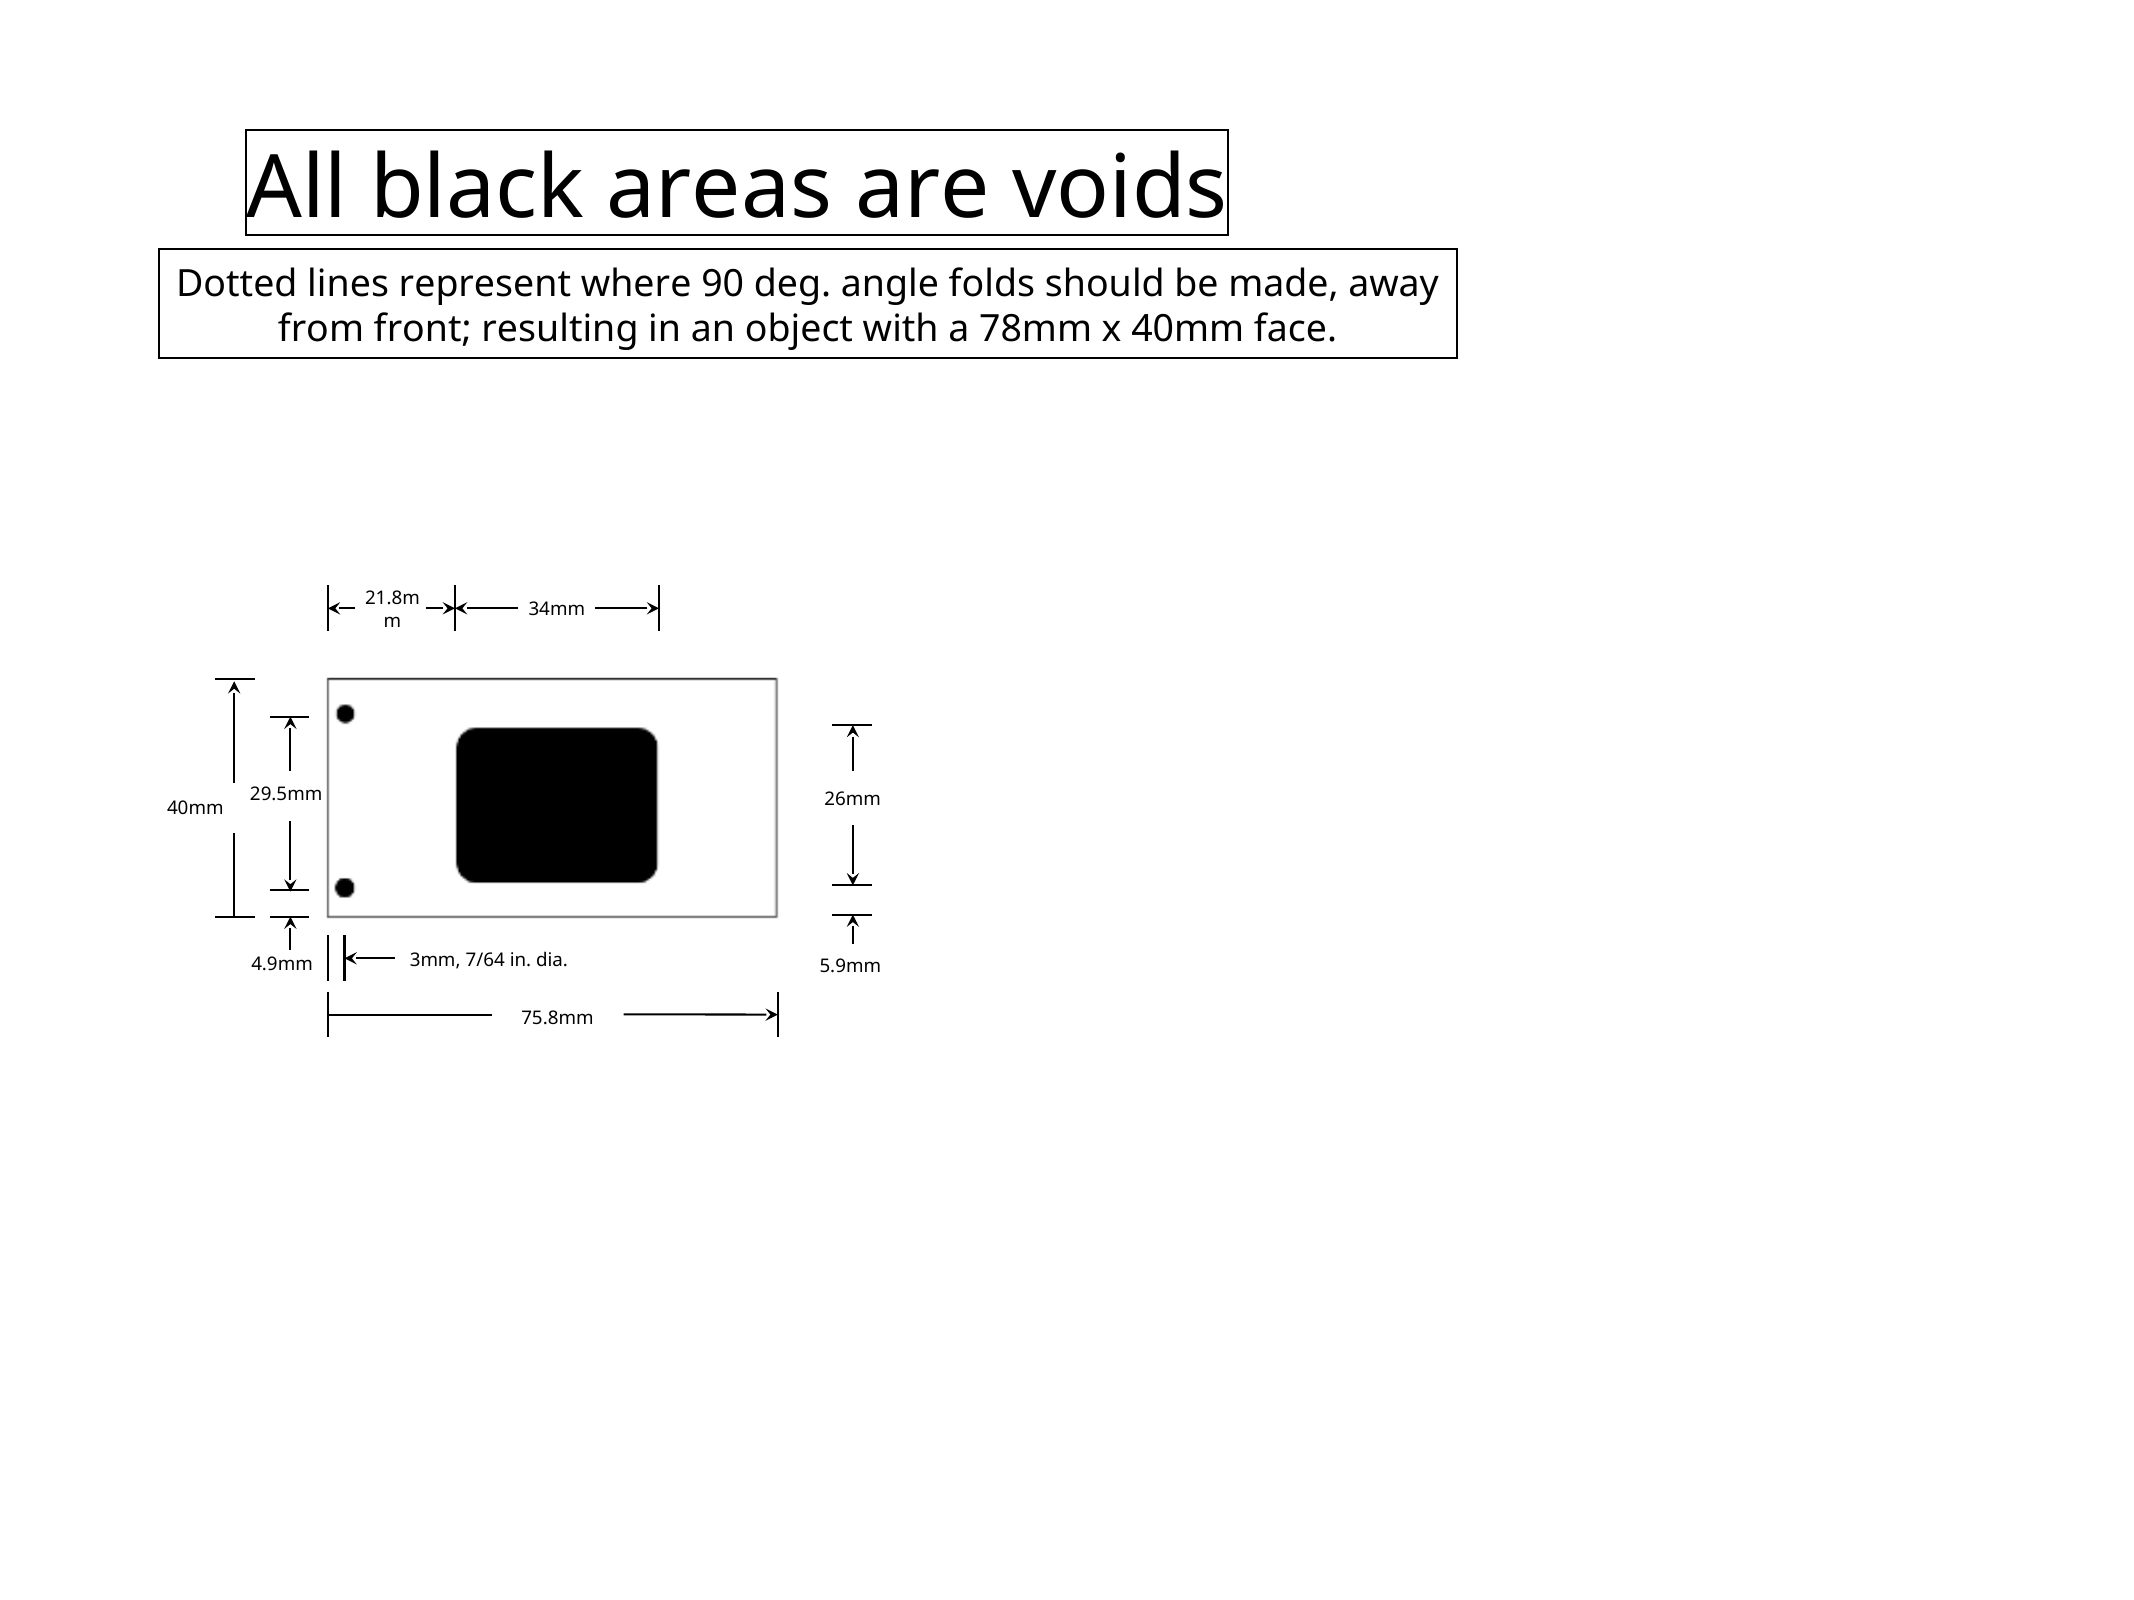

All black areas are voids
Dotted lines represent where 90 deg. angle folds should be made, away from front; resulting in an object with a 78mm x 40mm face.
34mm
21.8mm
29.5mm
26mm
40mm
3mm, 7/64 in. dia.
4.9mm
5.9mm
75.8mm